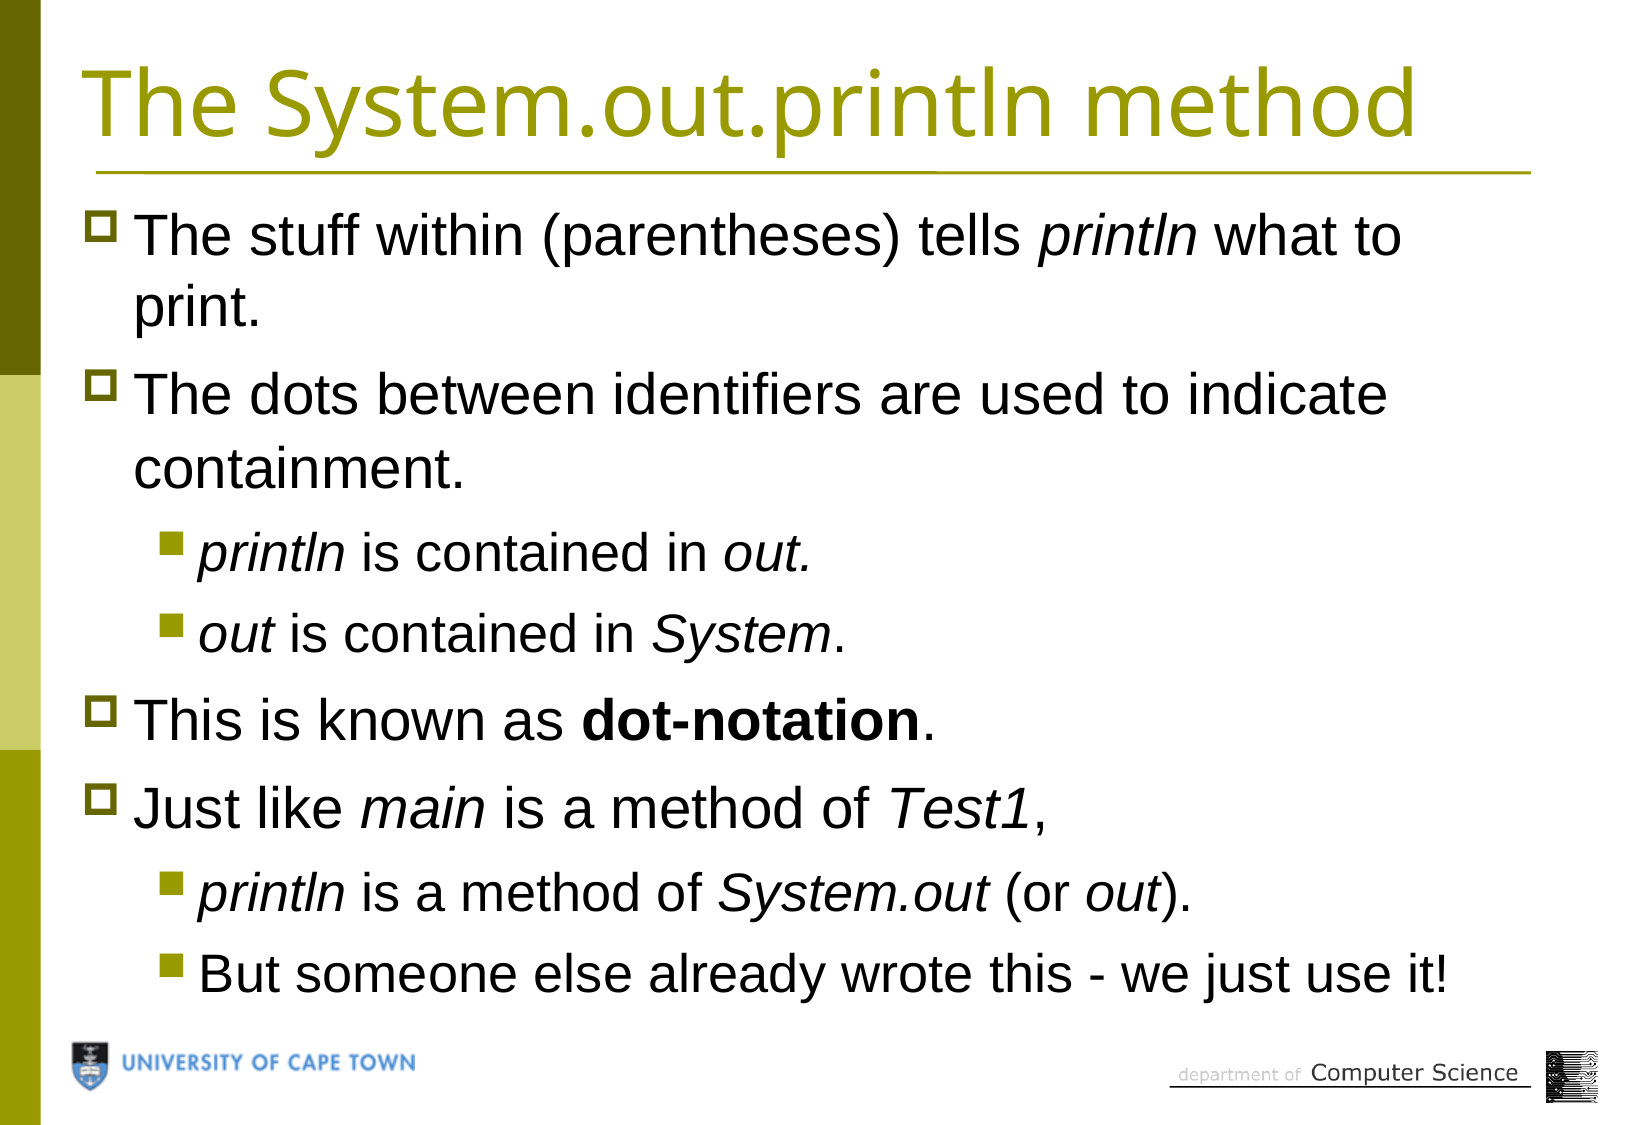

# The System.out.println method
The stuff within (parentheses) tells println what to print.
The dots between identifiers are used to indicate containment.
println is contained in out.
out is contained in System.
This is known as dot-notation.
Just like main is a method of Test1,
println is a method of System.out (or out).
But someone else already wrote this - we just use it!